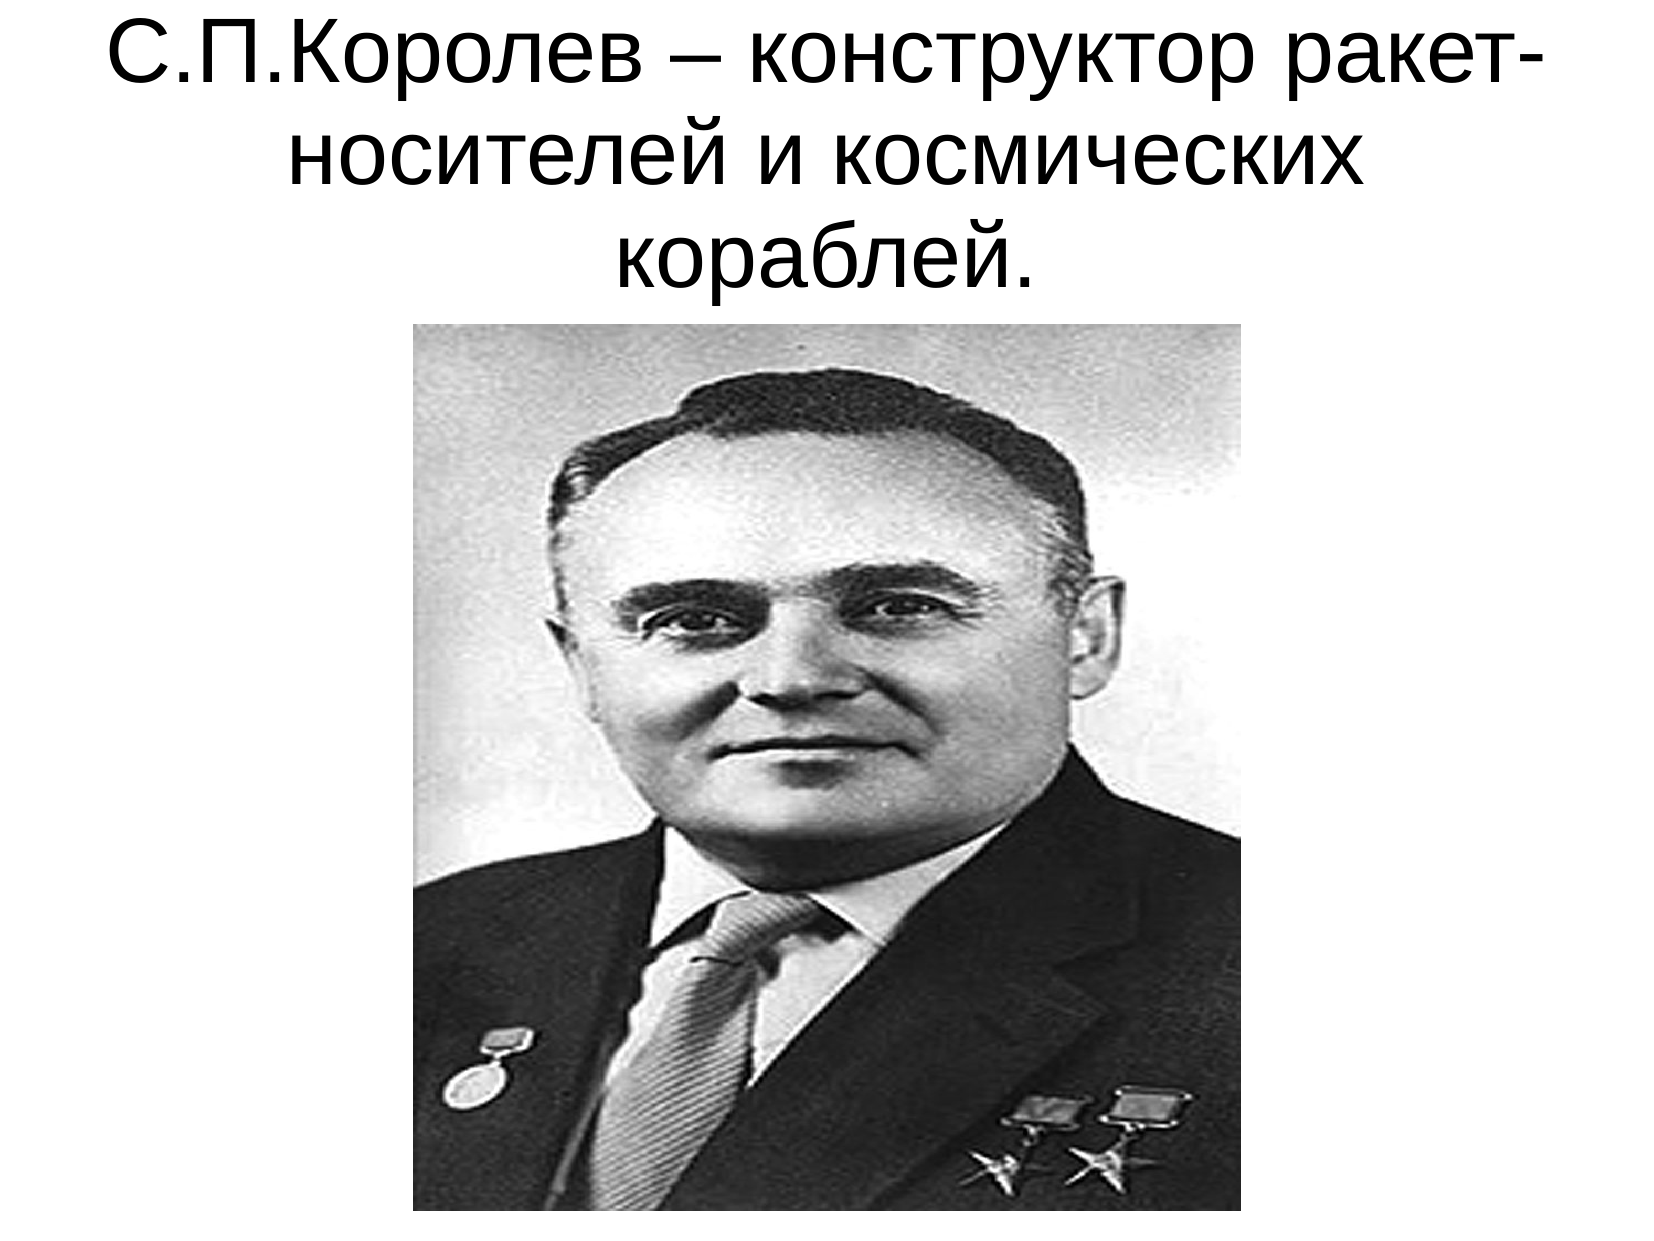

# С.П.Королев – конструктор ракет-носителей и космических кораблей.